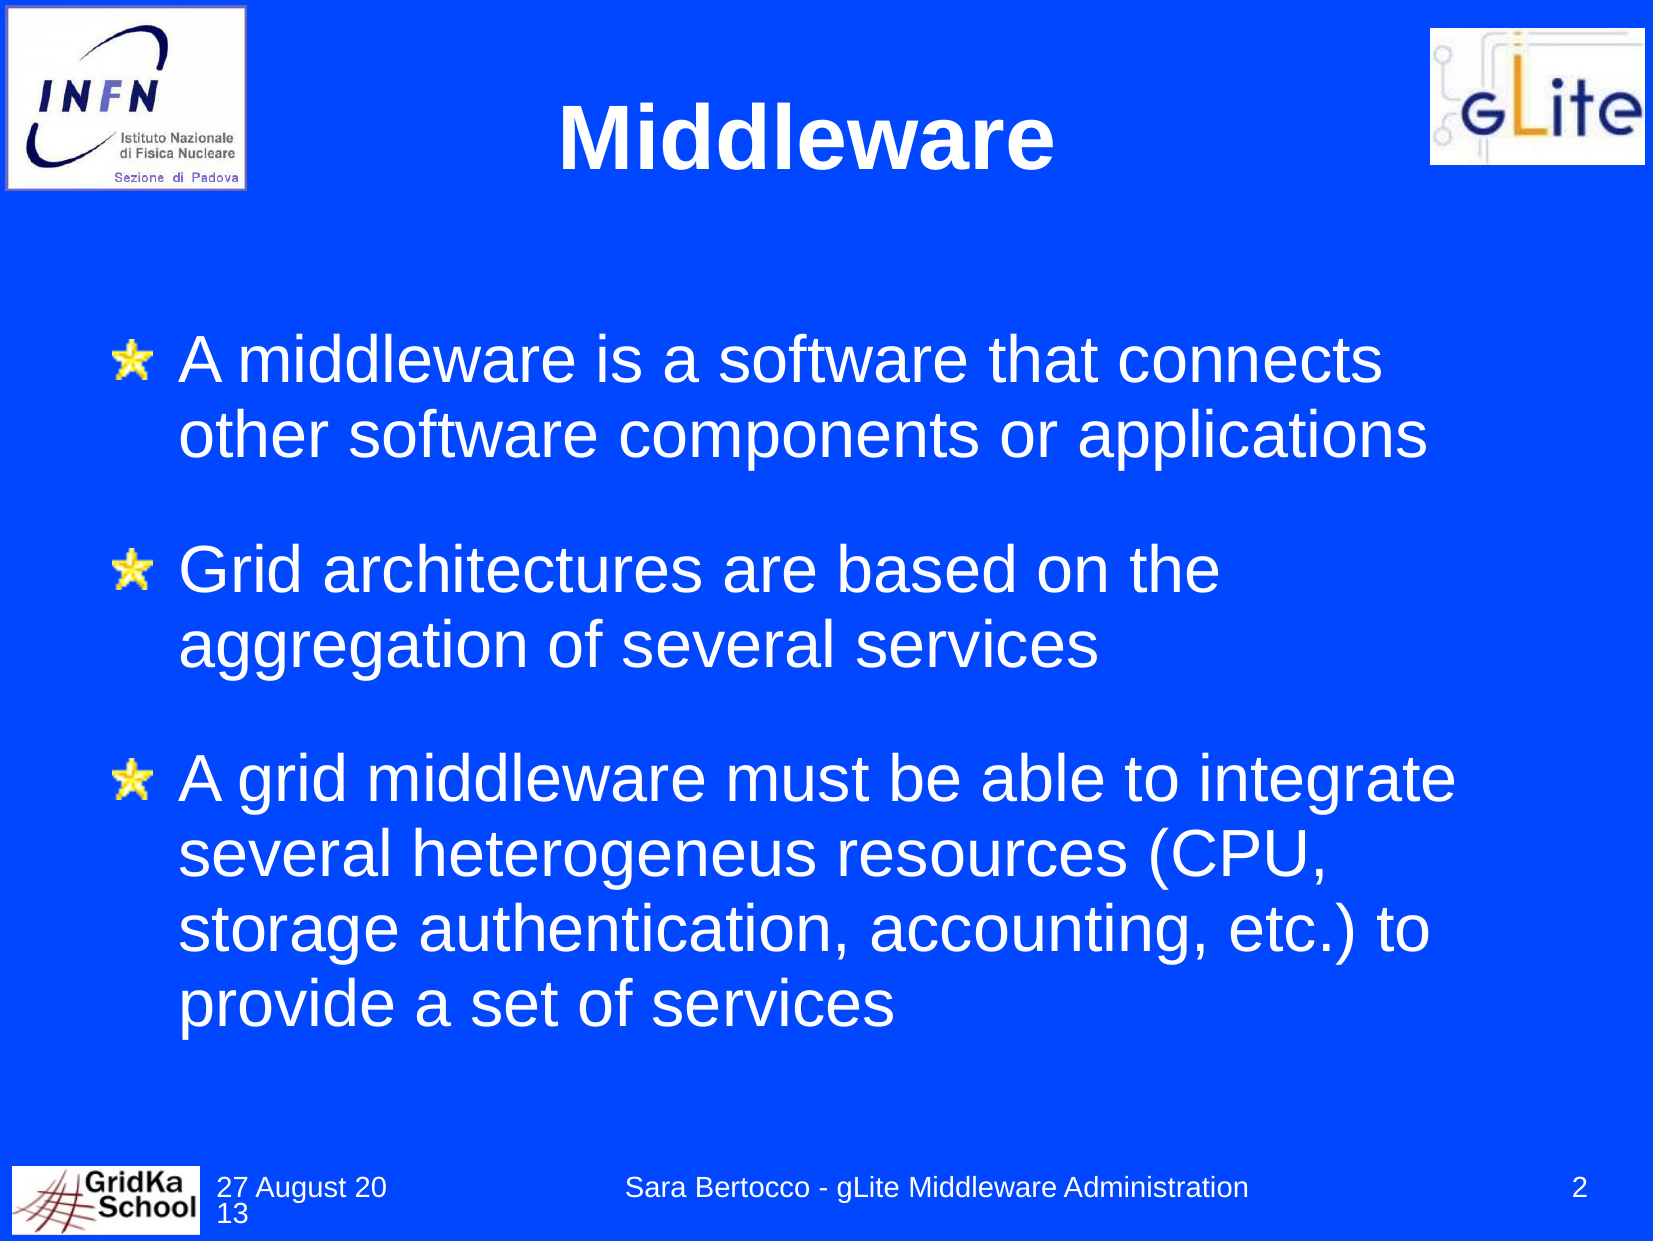

# Middleware
A middleware is a software that connects other software components or applications
Grid architectures are based on the aggregation of several services
A grid middleware must be able to integrate several heterogeneus resources (CPU, storage authentication, accounting, etc.) to provide a set of services
27 August 2013
Sara Bertocco - gLite Middleware Administration
2